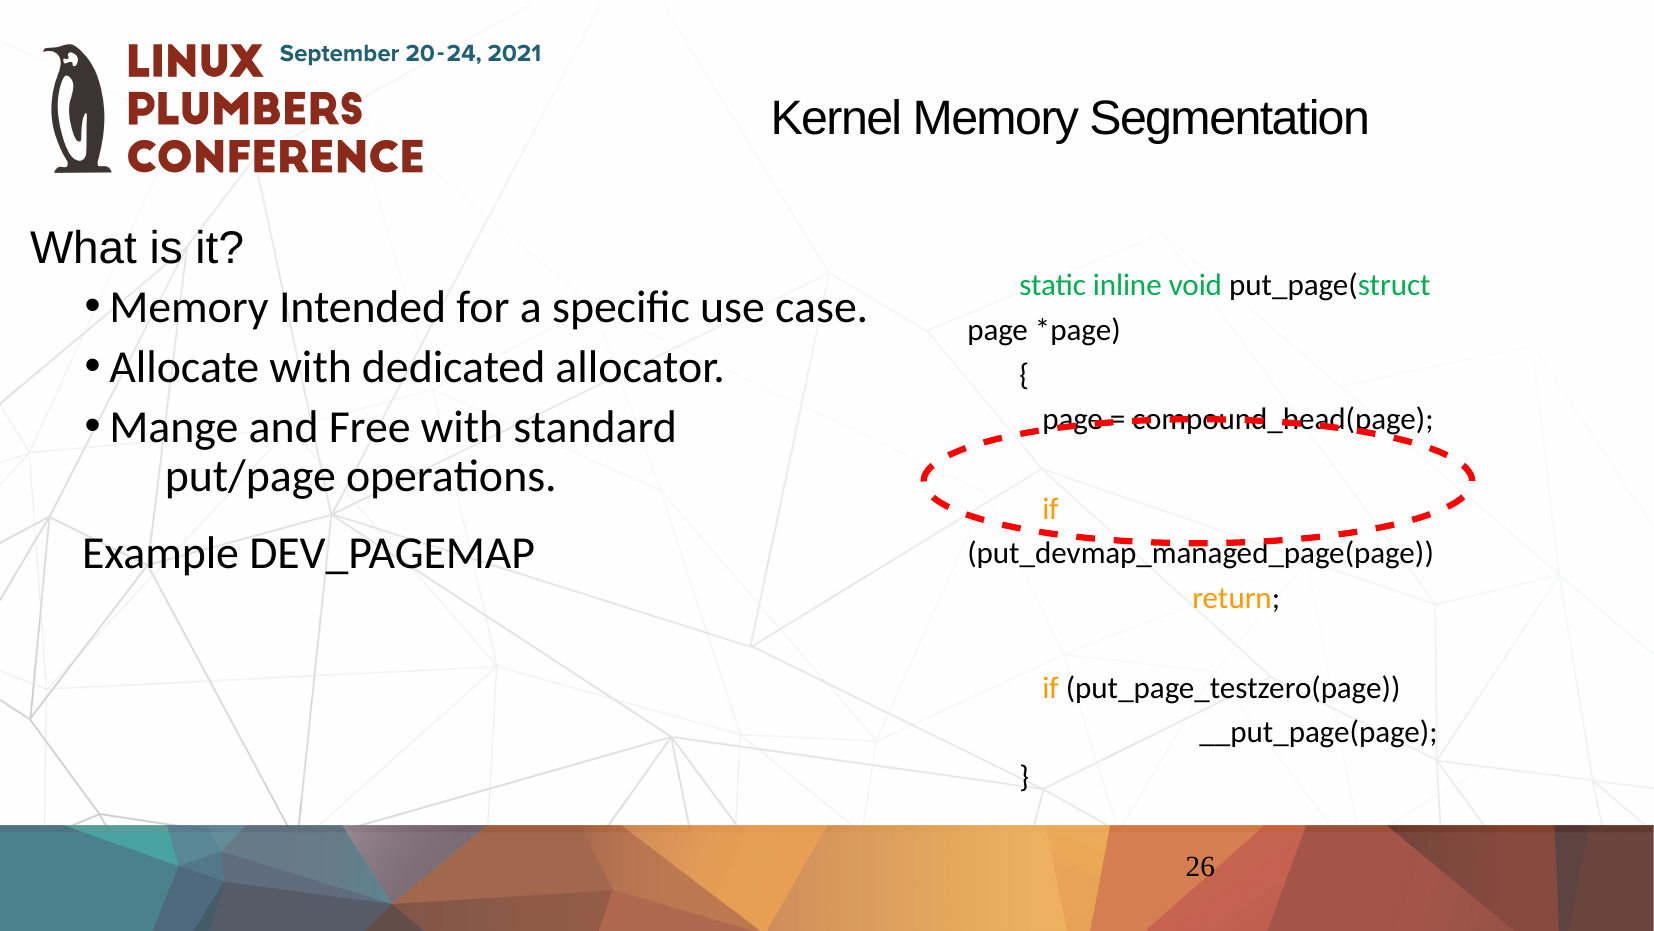

# Kernel Memory Segmentation
What is it?
Memory Intended for a specific use case.
Allocate with dedicated allocator.
Mange and Free with standard
 put/page operations.
Example DEV_PAGEMAP
static inline void put_page(struct page *page)
{
	page = compound_head(page);
	if (put_devmap_managed_page(page))
 	 	return;
 	if (put_page_testzero(page))
 	 __put_page(page);
}